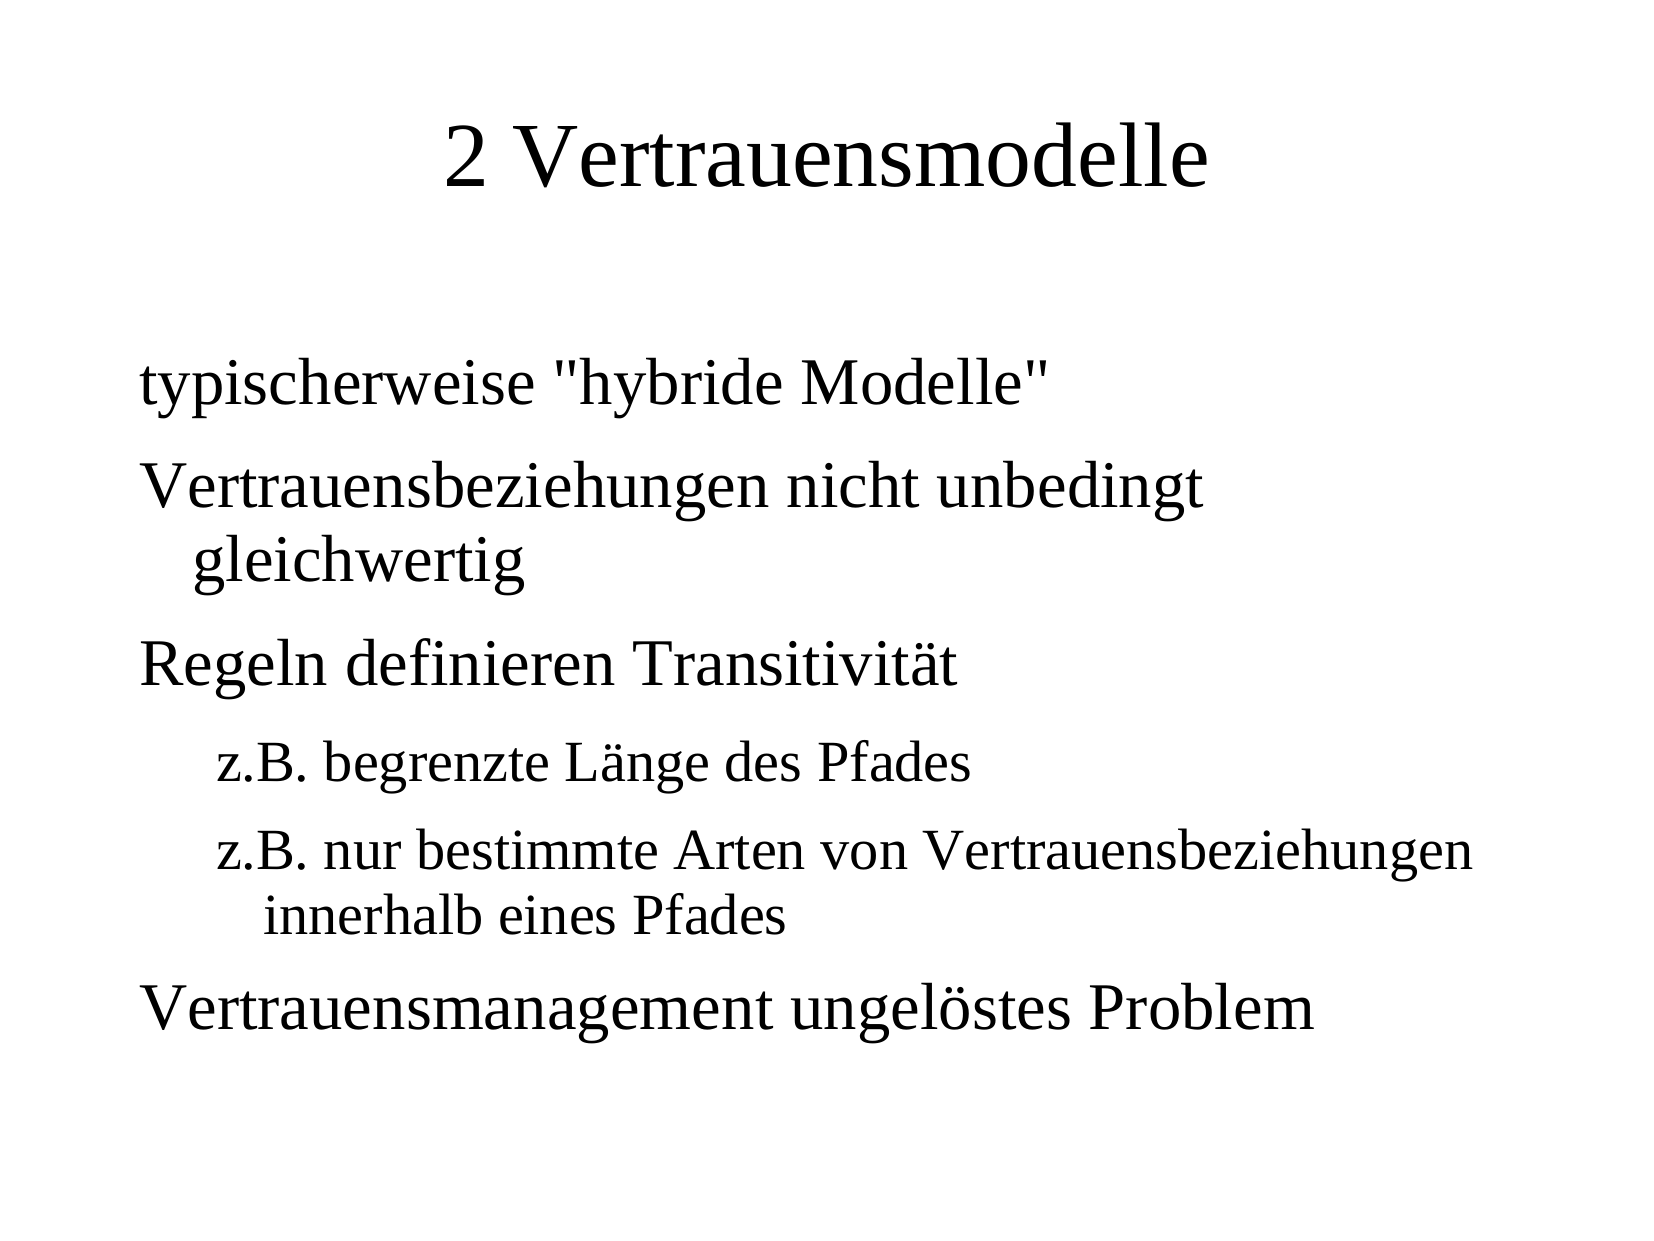

# 2 Vertrauensmodelle
typischerweise "hybride Modelle"
Vertrauensbeziehungen nicht unbedingt gleichwertig
Regeln definieren Transitivität
z.B. begrenzte Länge des Pfades
z.B. nur bestimmte Arten von Vertrauensbeziehungen innerhalb eines Pfades
Vertrauensmanagement ungelöstes Problem